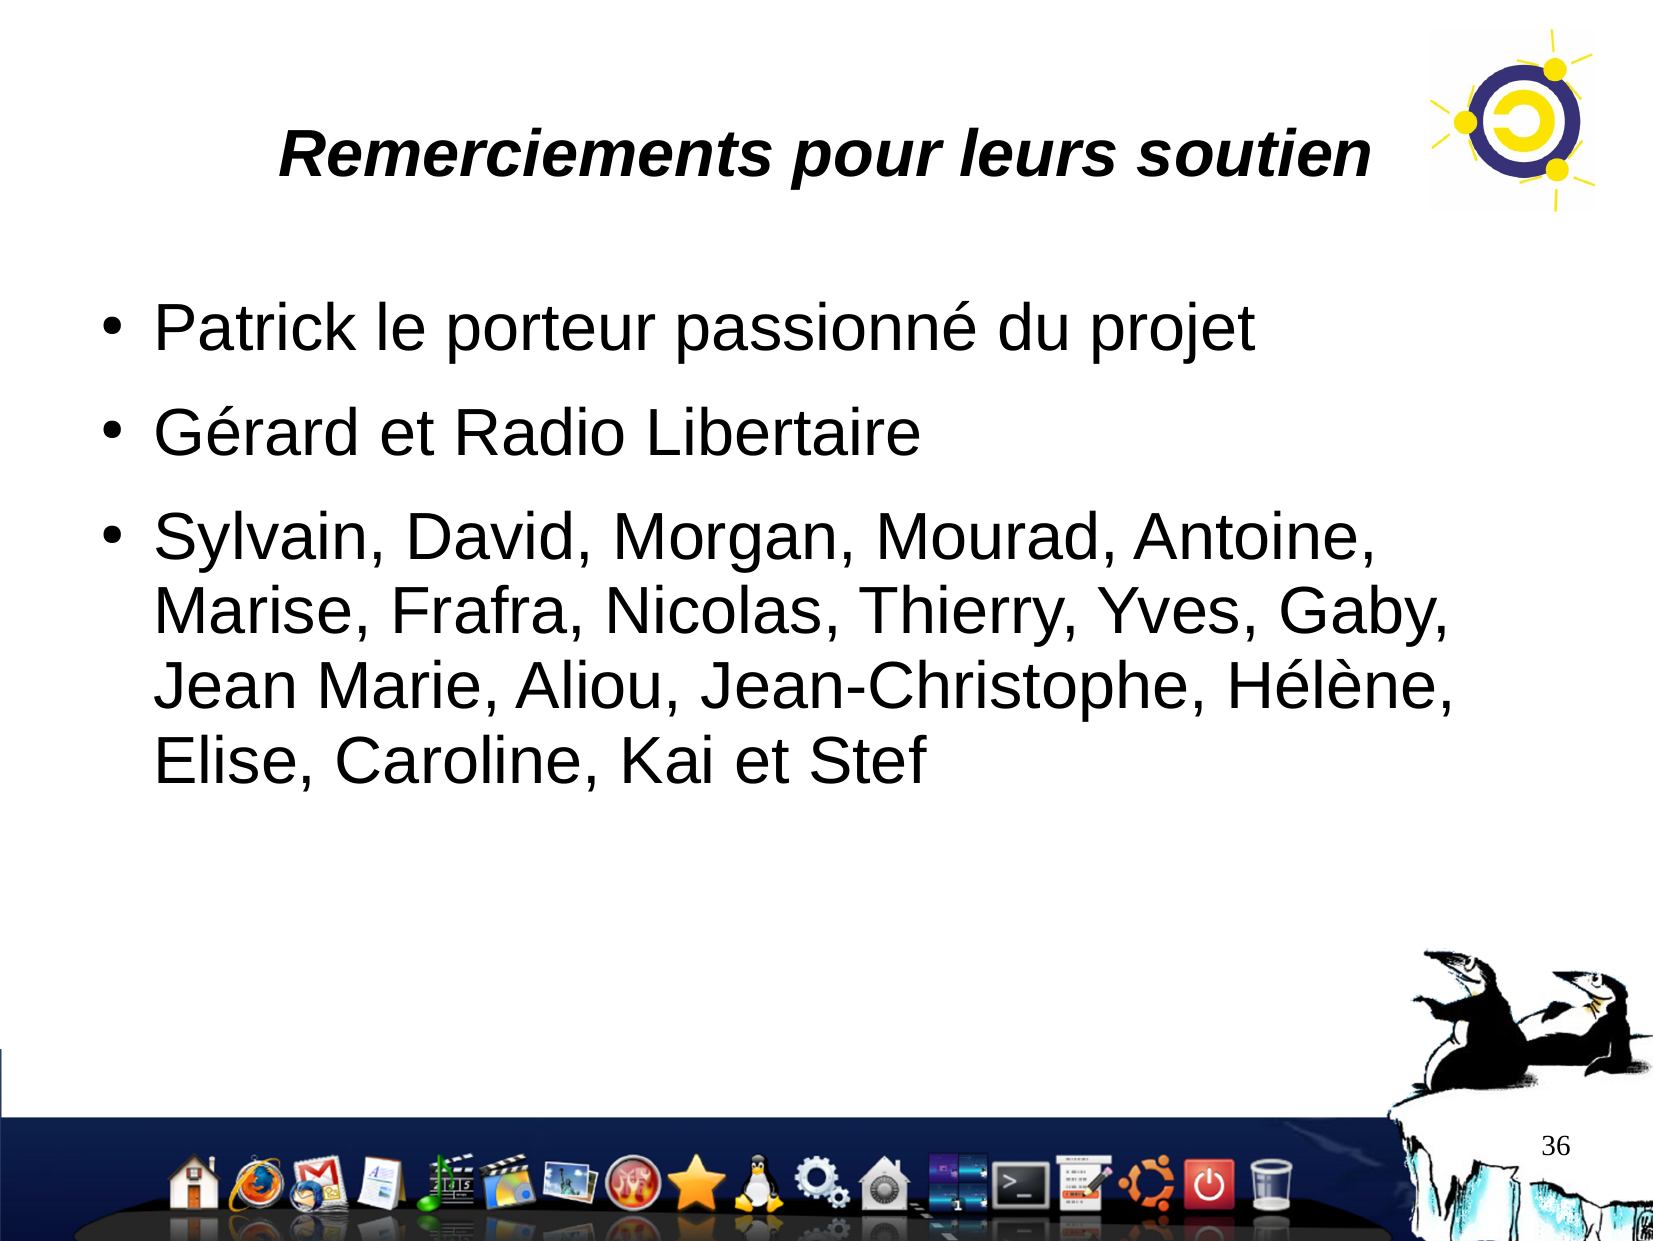

# Remerciements pour leurs soutien
Patrick le porteur passionné du projet
Gérard et Radio Libertaire
Sylvain, David, Morgan, Mourad, Antoine, Marise, Frafra, Nicolas, Thierry, Yves, Gaby, Jean Marie, Aliou, Jean-Christophe, Hélène, Elise, Caroline, Kai et Stef
36